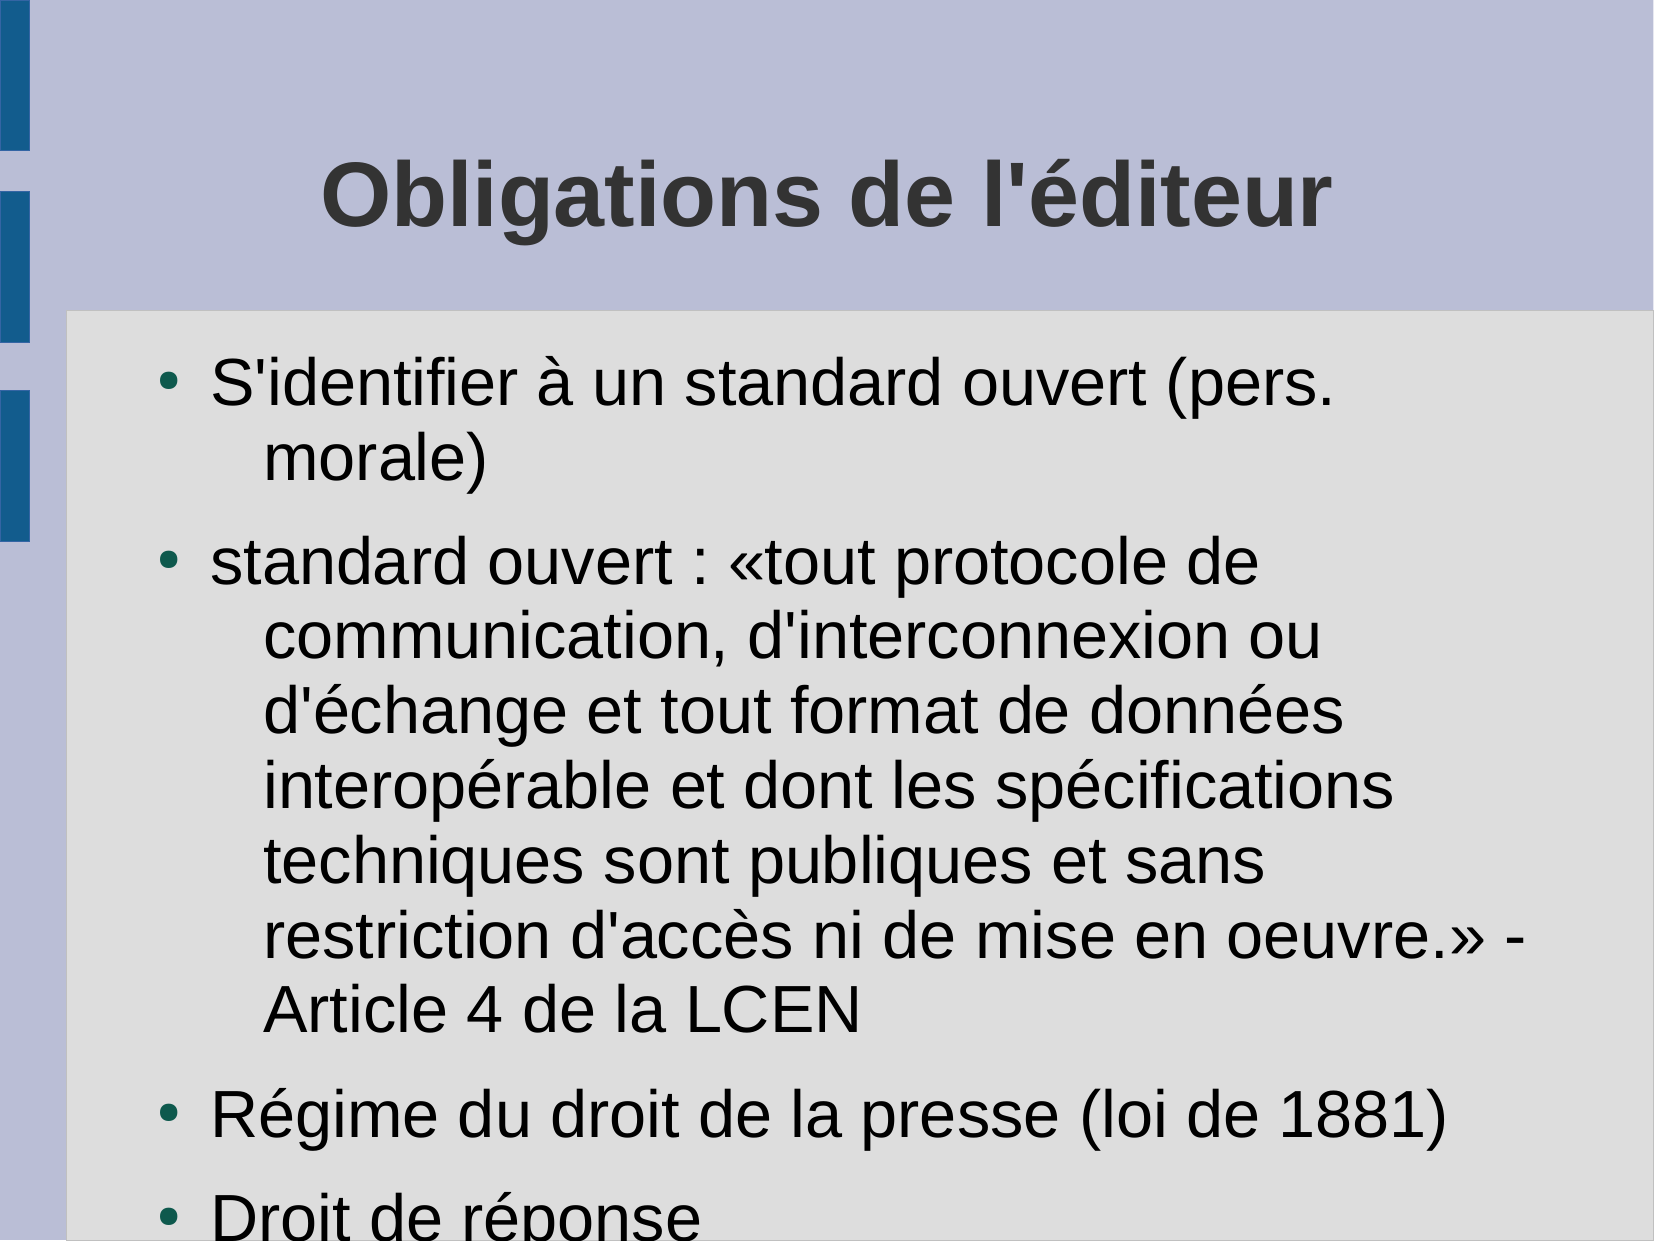

# Obligations de l'éditeur
S'identifier à un standard ouvert (pers. morale)
standard ouvert : «tout protocole de communication, d'interconnexion ou d'échange et tout format de données interopérable et dont les spécifications techniques sont publiques et sans restriction d'accès ni de mise en oeuvre.» - Article 4 de la LCEN
Régime du droit de la presse (loi de 1881)
Droit de réponse